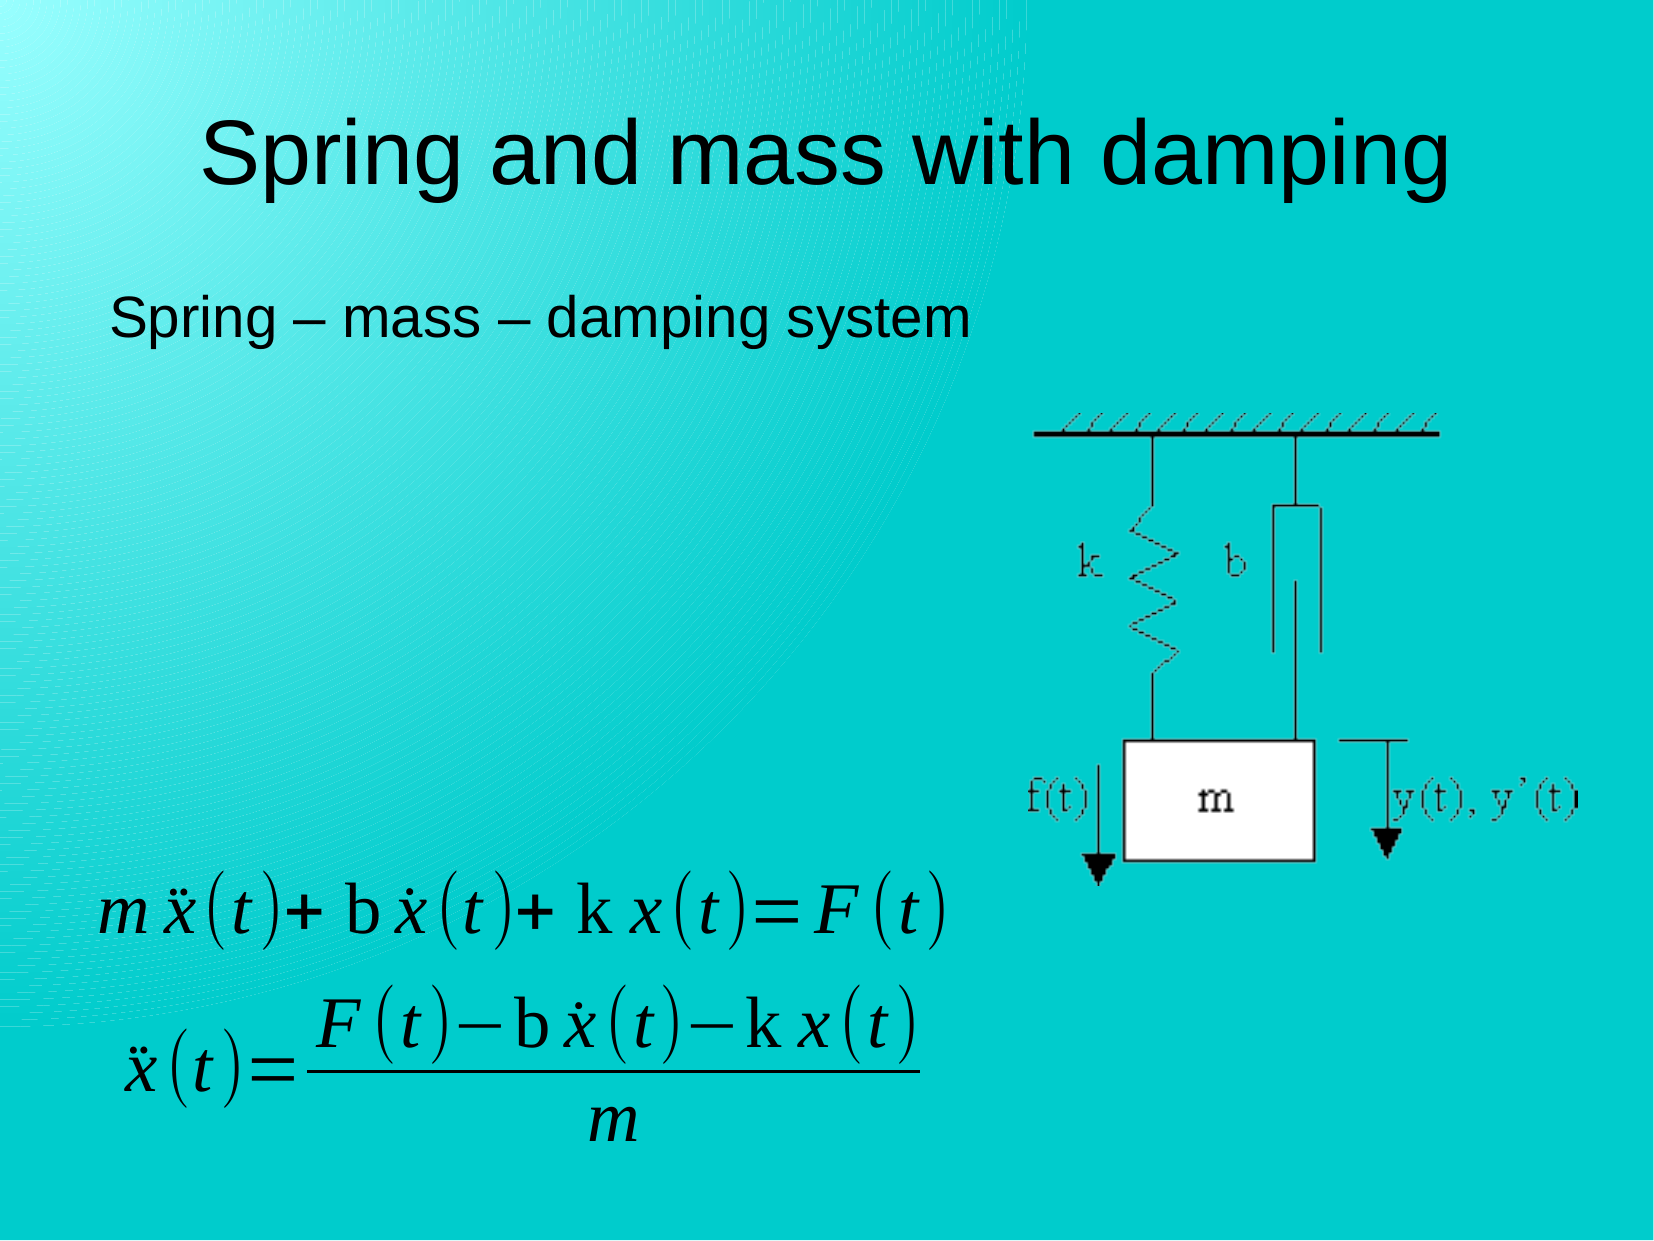

# Spring and mass with damping
Spring – mass – damping system